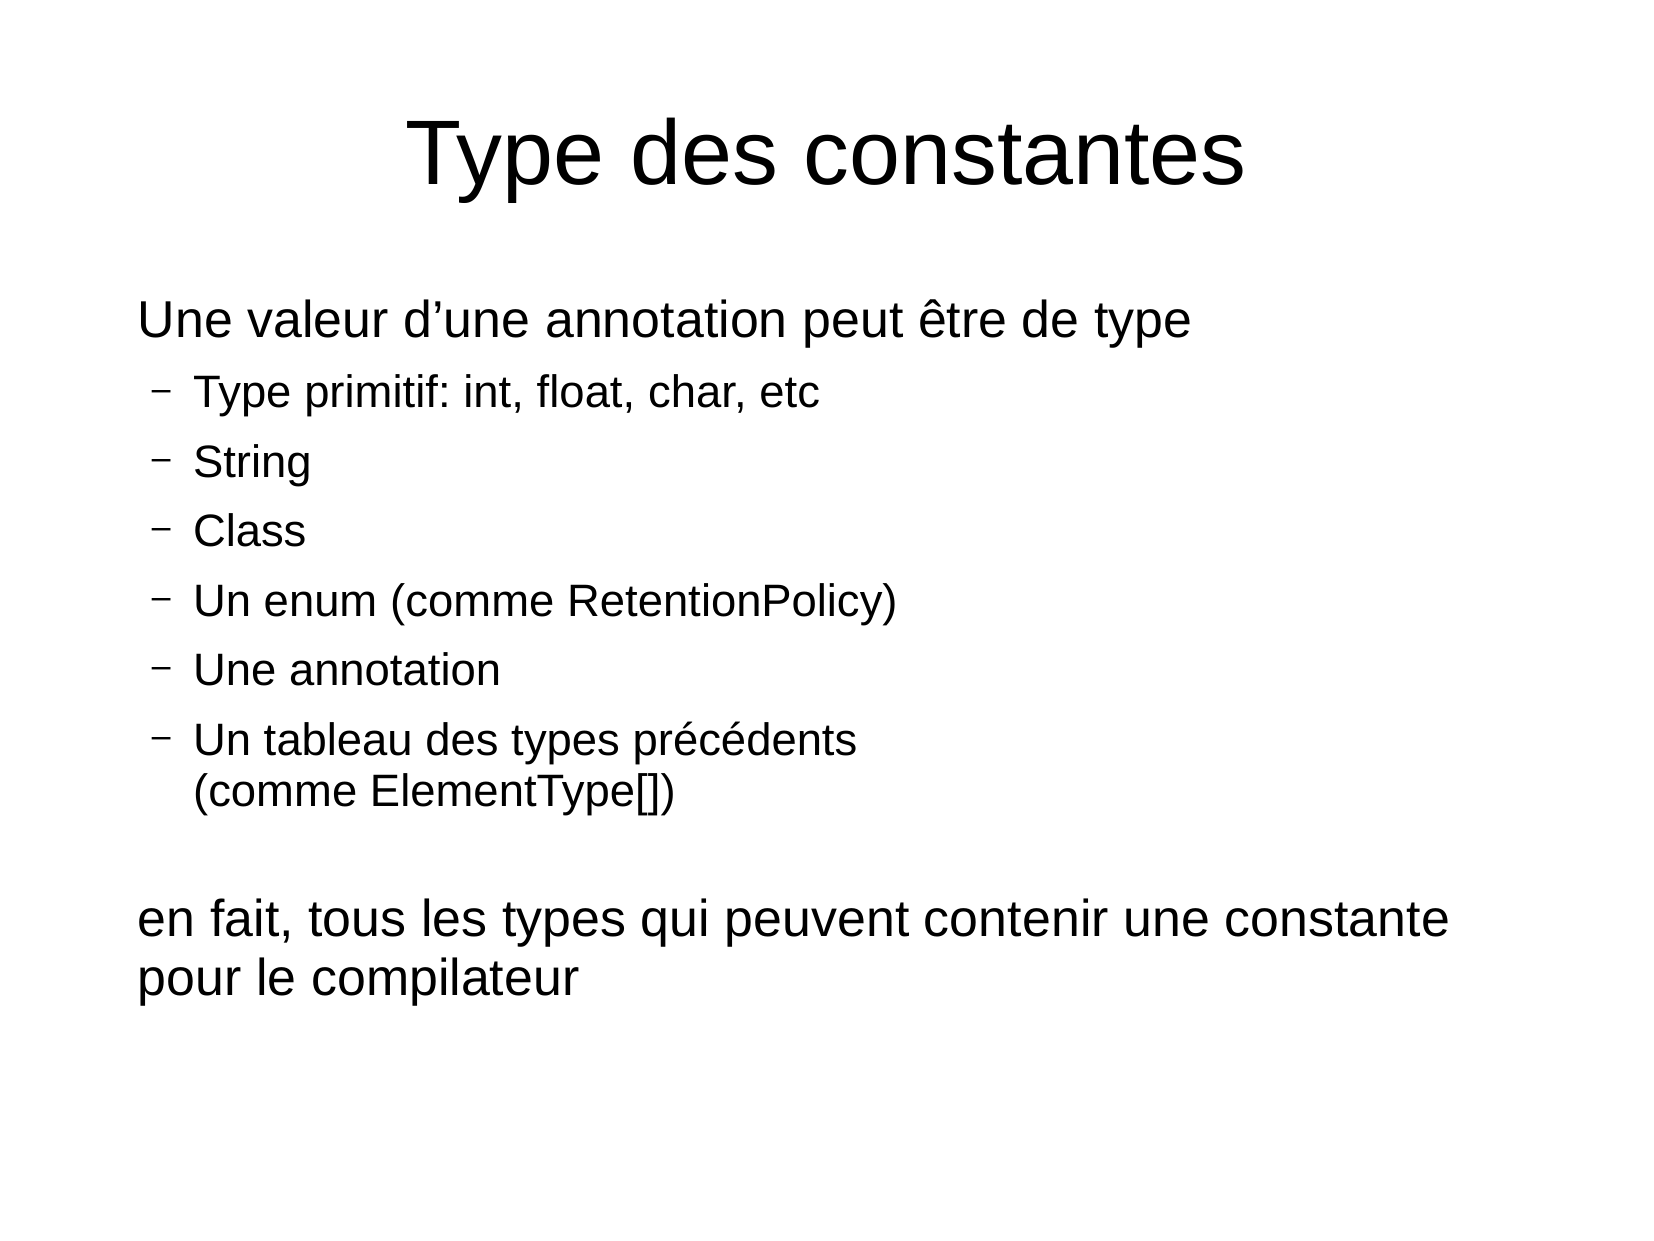

# Type des constantes
Une valeur d’une annotation peut être de type
Type primitif: int, float, char, etc
String
Class
Un enum (comme RetentionPolicy)
Une annotation
Un tableau des types précédents
(comme ElementType[])
en fait, tous les types qui peuvent contenir une constante pour le compilateur